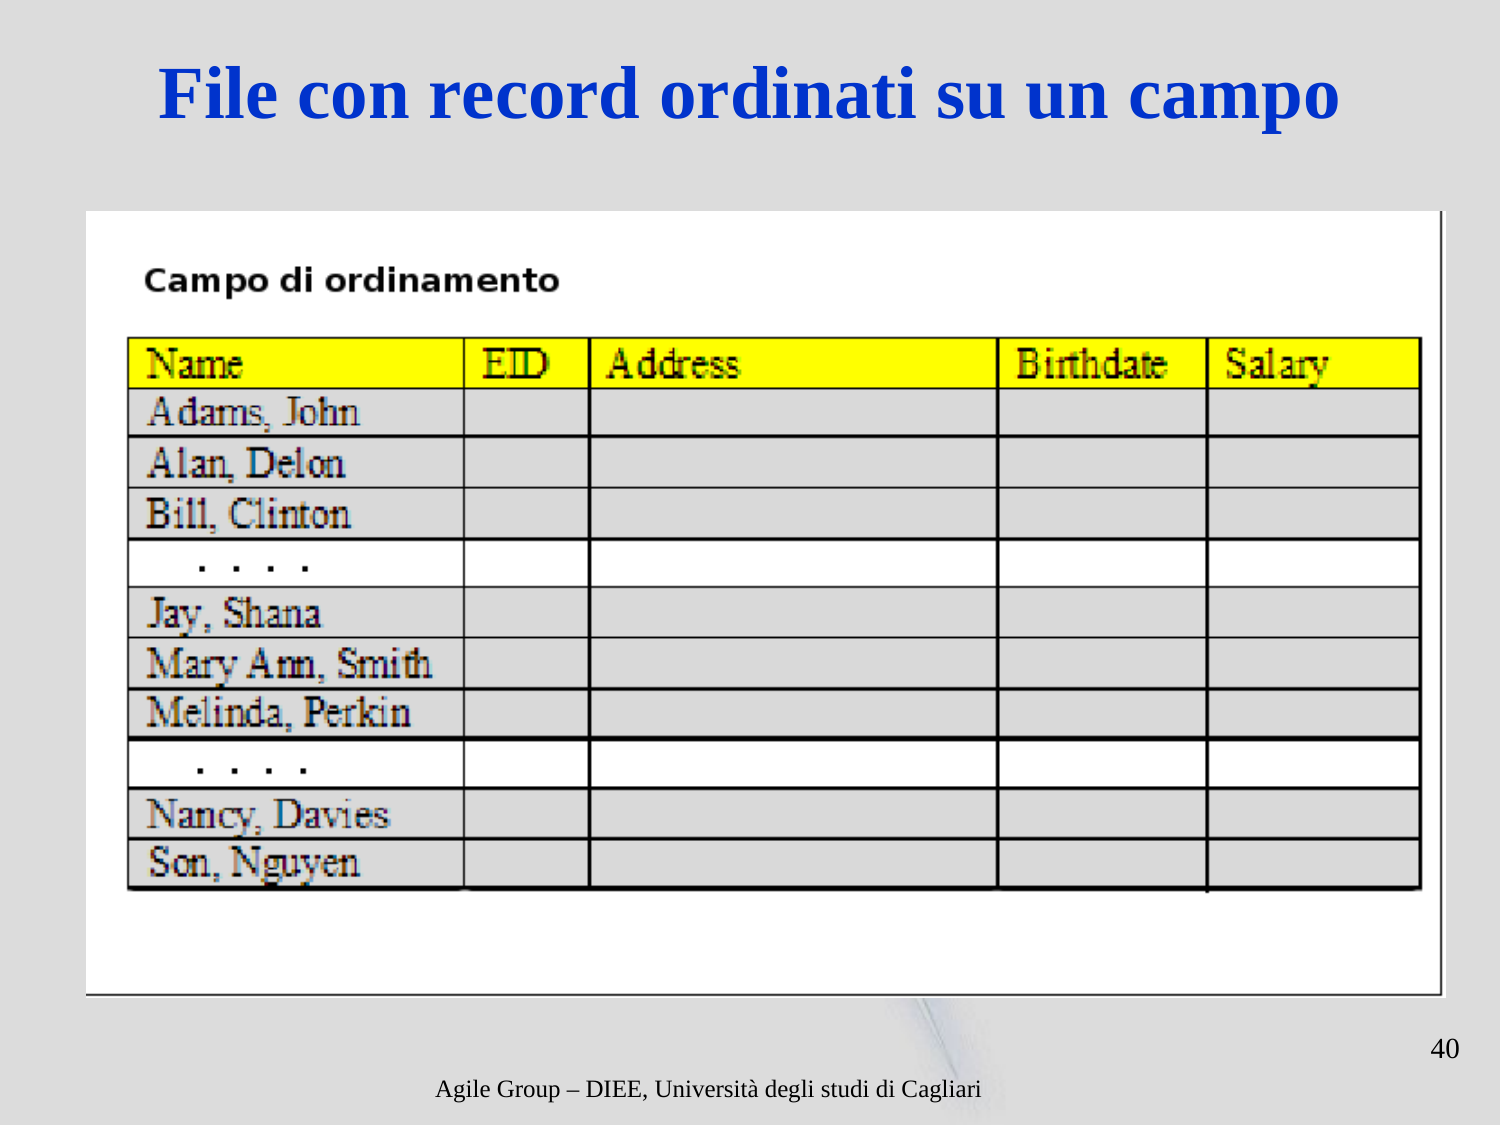

# File con record ordinati su un campo
40